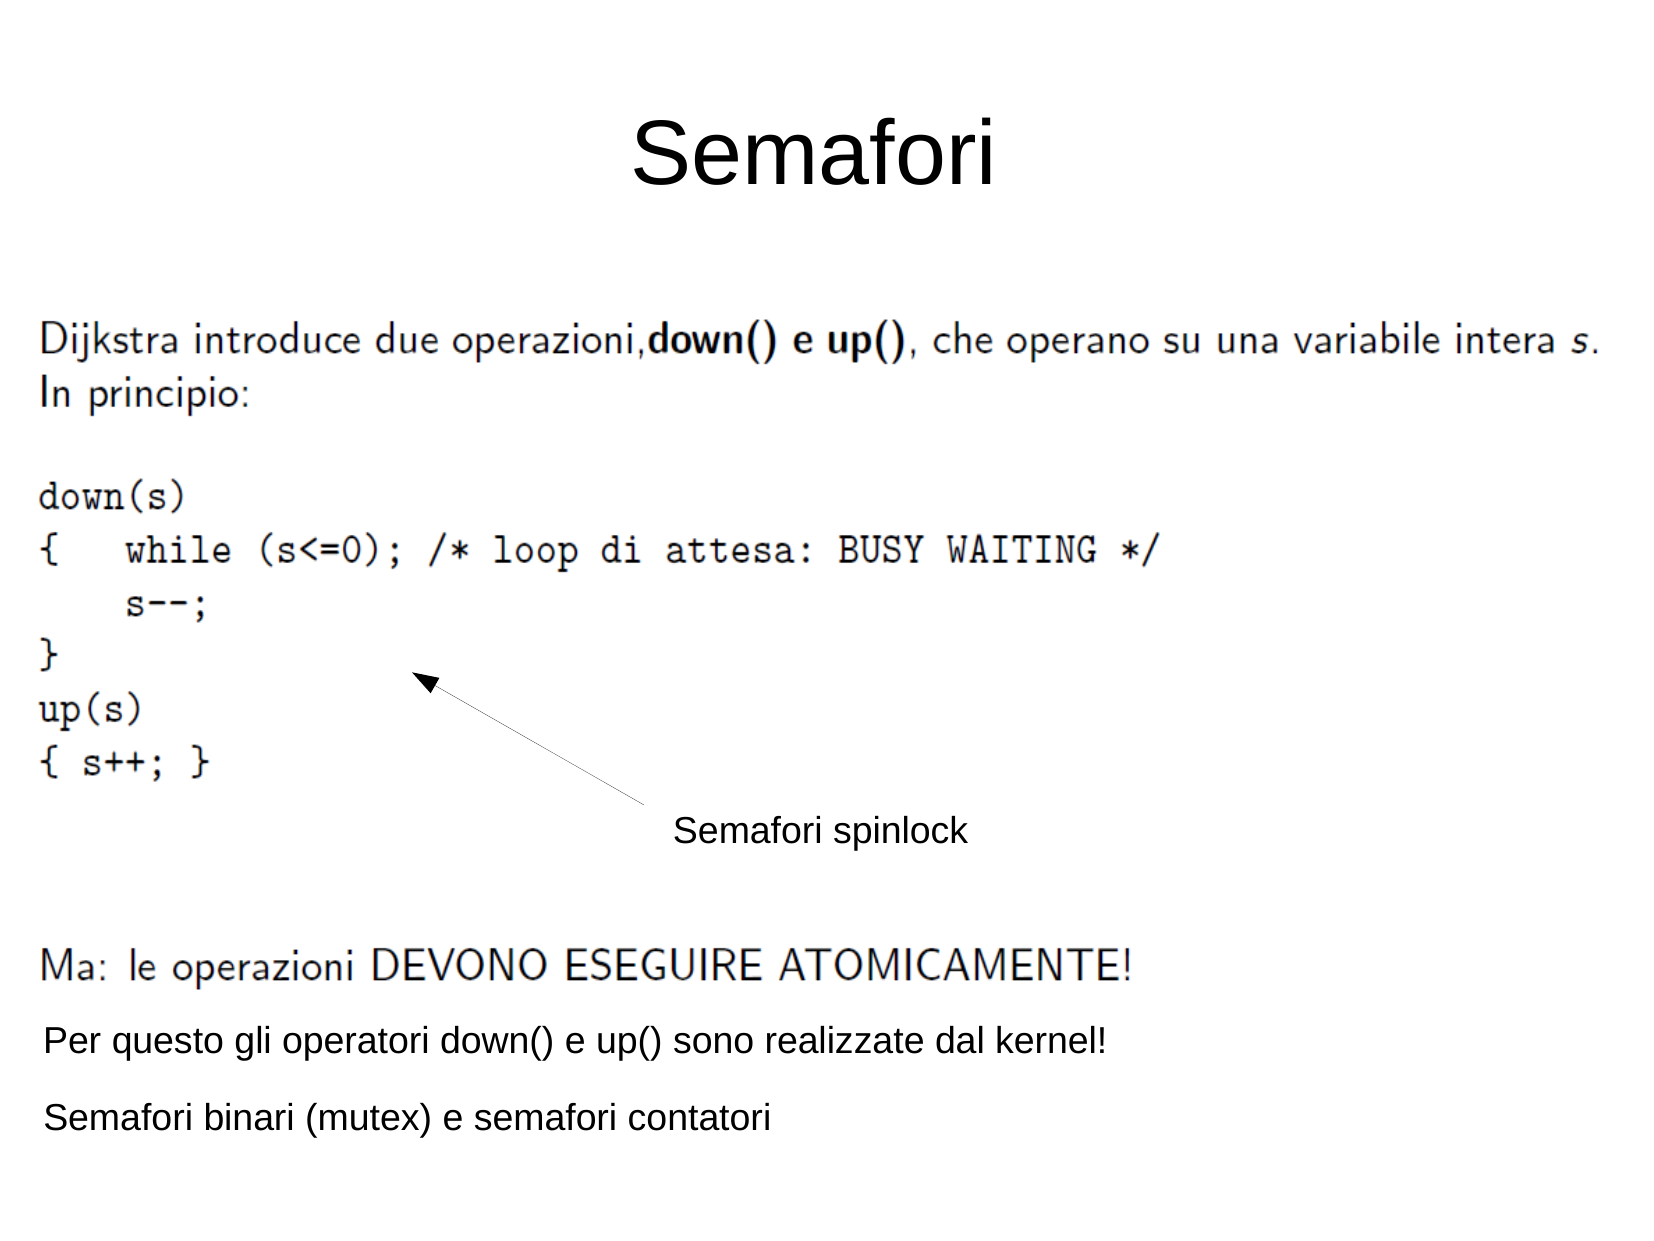

# Semafori
Semafori spinlock
Per questo gli operatori down() e up() sono realizzate dal kernel!
Semafori binari (mutex) e semafori contatori